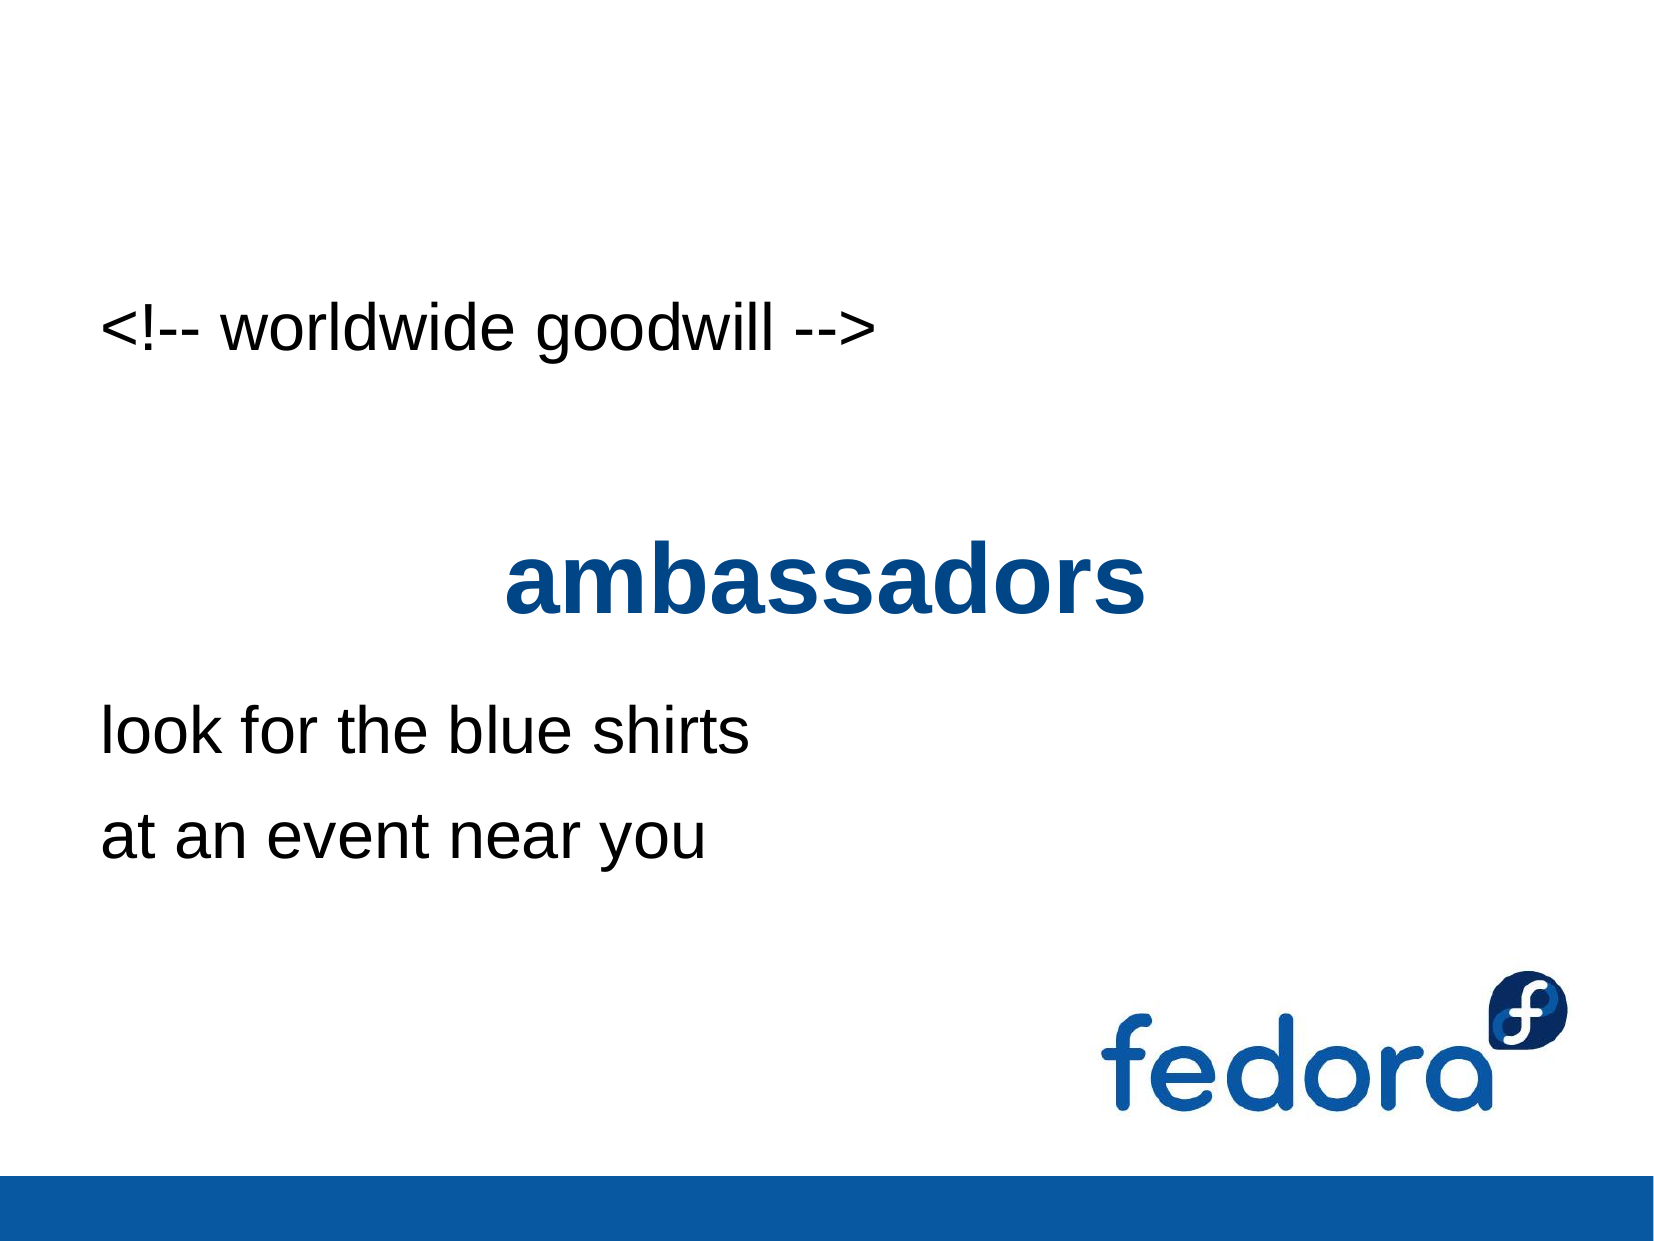

# ambassadors
<!-- worldwide goodwill -->
look for the blue shirts
at an event near you